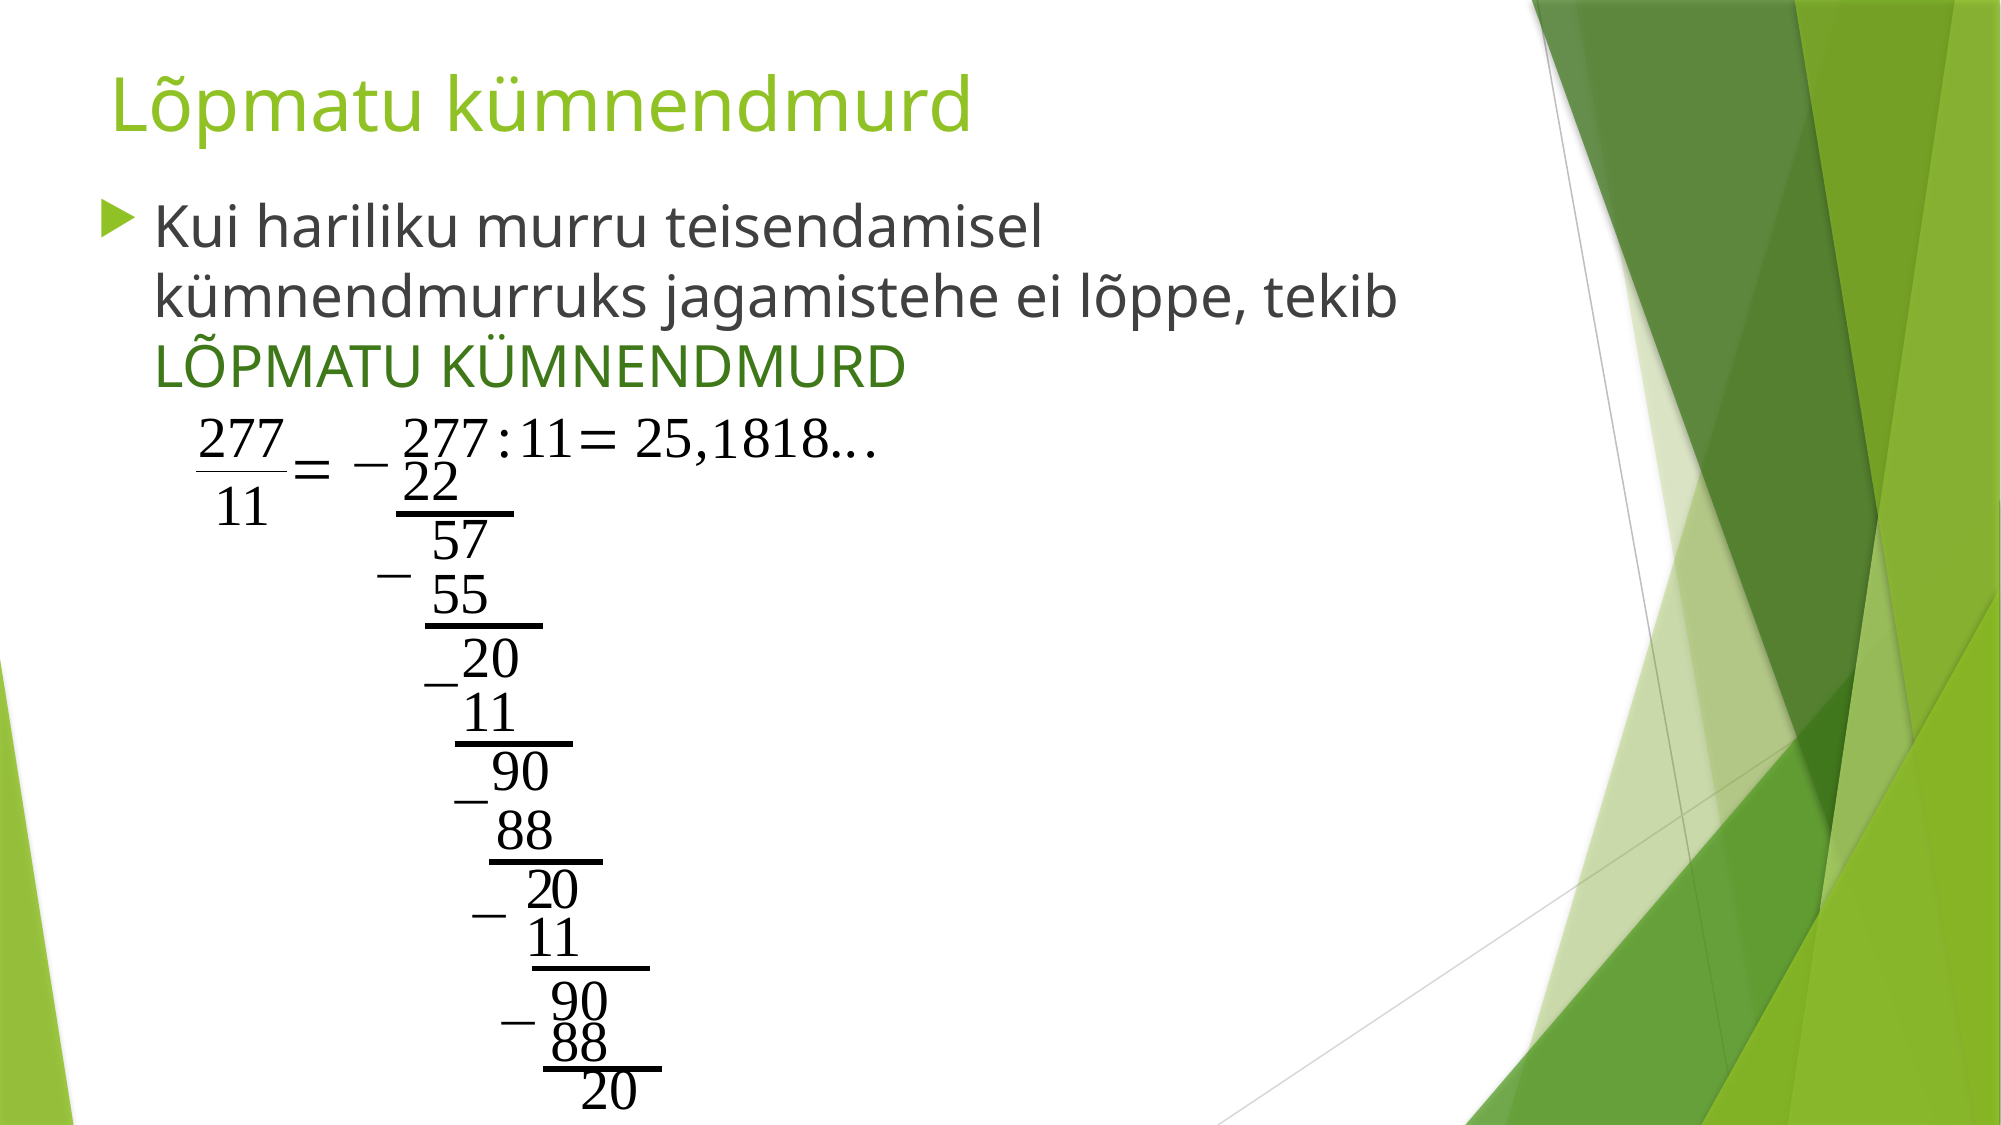

# Lõpmatu kümnendmurd
Kui hariliku murru teisendamisel kümnendmurruks jagamistehe ei lõppe, tekib LÕPMATU KÜMNENDMURD